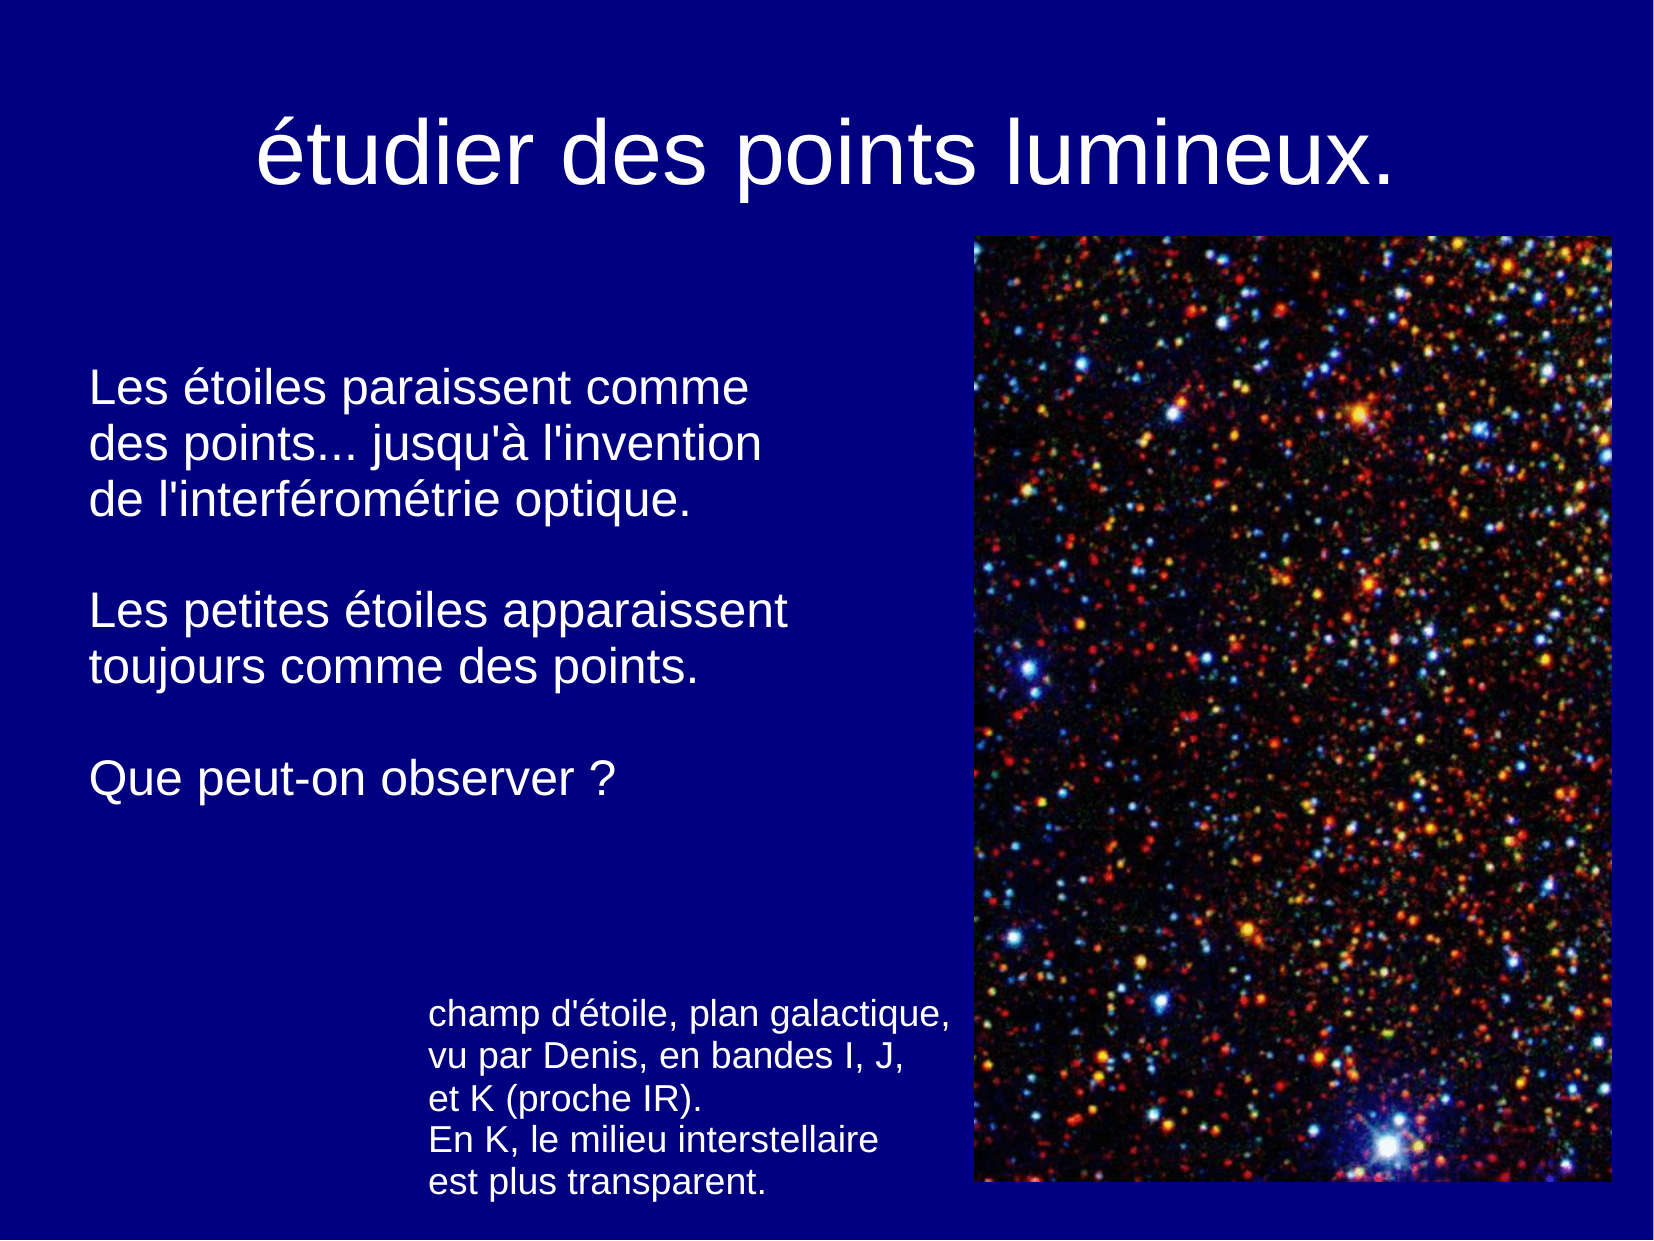

# étudier des points lumineux.
Les étoiles paraissent comme des points... jusqu'à l'invention de l'interférométrie optique.
Les petites étoiles apparaissent toujours comme des points.
Que peut-on observer ?
champ d'étoile, plan galactique,
vu par Denis, en bandes I, J,
et K (proche IR).
En K, le milieu interstellaire
est plus transparent.